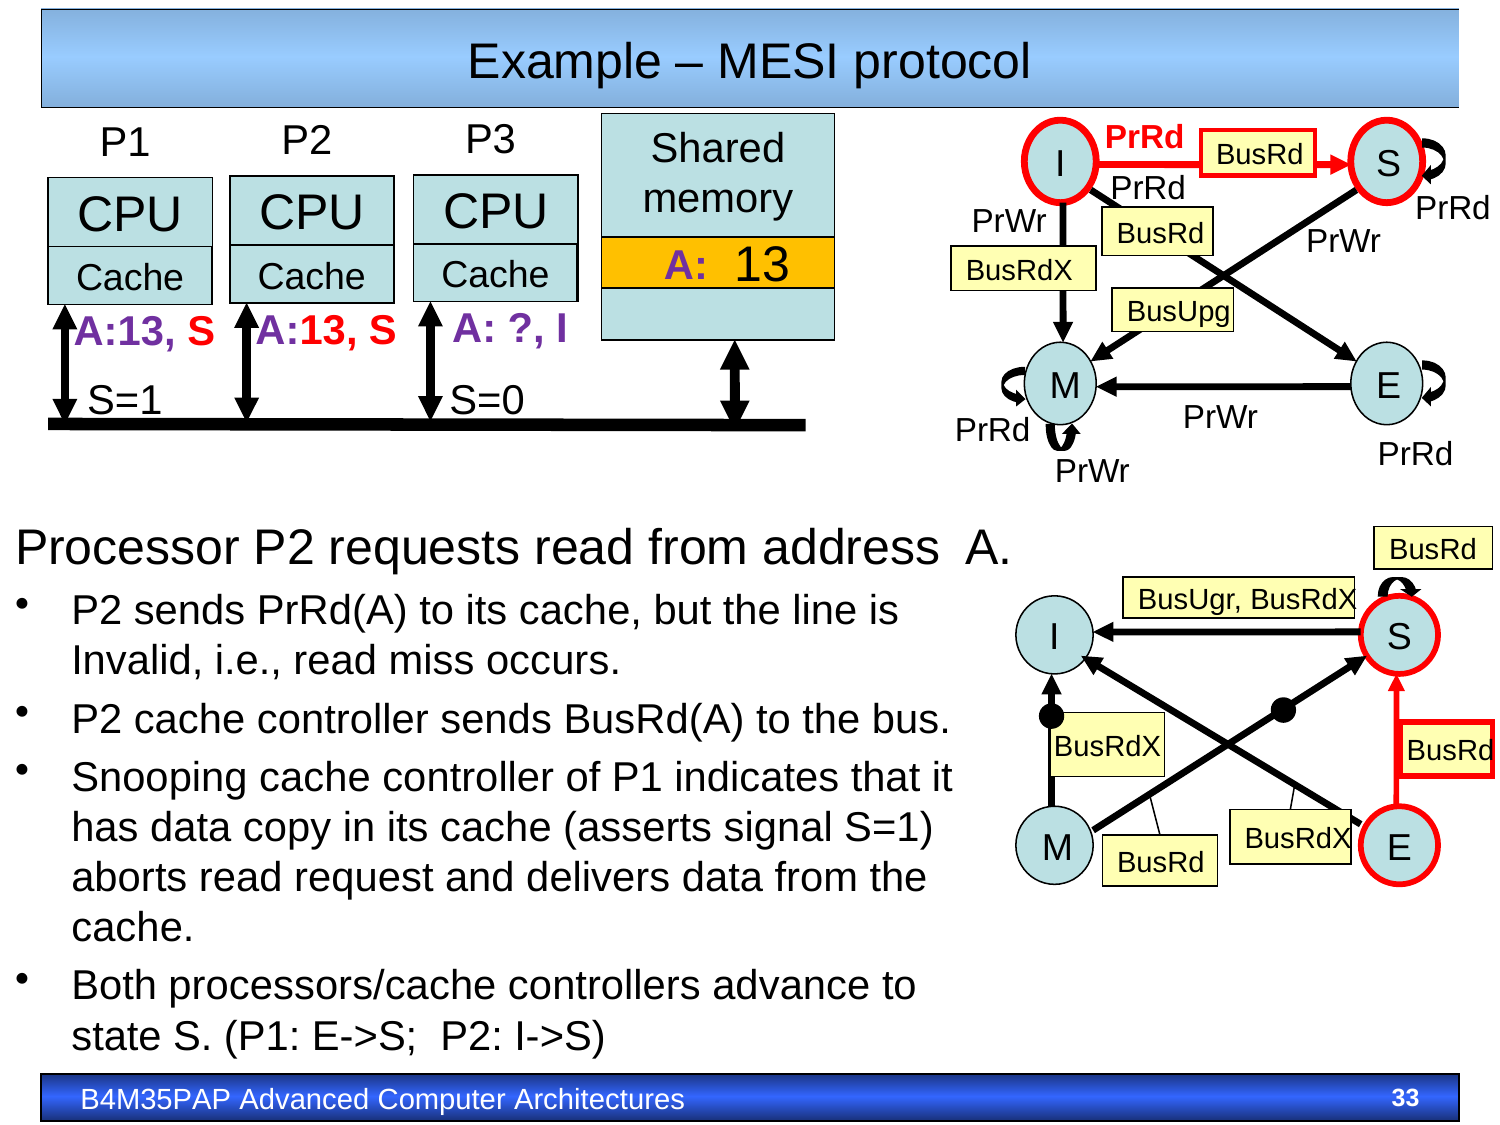

# Example – MESI protocol
P3
CPU
Cache
P2
CPU
Cache
P1
CPU
Cache
PrRd
I
S
BusRd
PrRd
PrRd
PrWr
BusRd
PrWr
BusRdX
BusUpg
M
E
PrWr
PrRd
PrRd
PrWr
Shared
memory
 13
 A:
A: ?, I
A:13, S
A:13, S
S=1
S=0
Processor P2 requests read from address A.
P2 sends PrRd(A) to its cache, but the line is Invalid, i.e., read miss occurs.
P2 cache controller sends BusRd(A) to the bus.
Snooping cache controller of P1 indicates that it has data copy in its cache (asserts signal S=1) aborts read request and delivers data from the cache.
Both processors/cache controllers advance to state S. (P1: E->S; P2: I->S)
BusRd
BusUgr, BusRdX
I
S
 BusRdX
 BusRd
M
E
BusRdX
BusRd